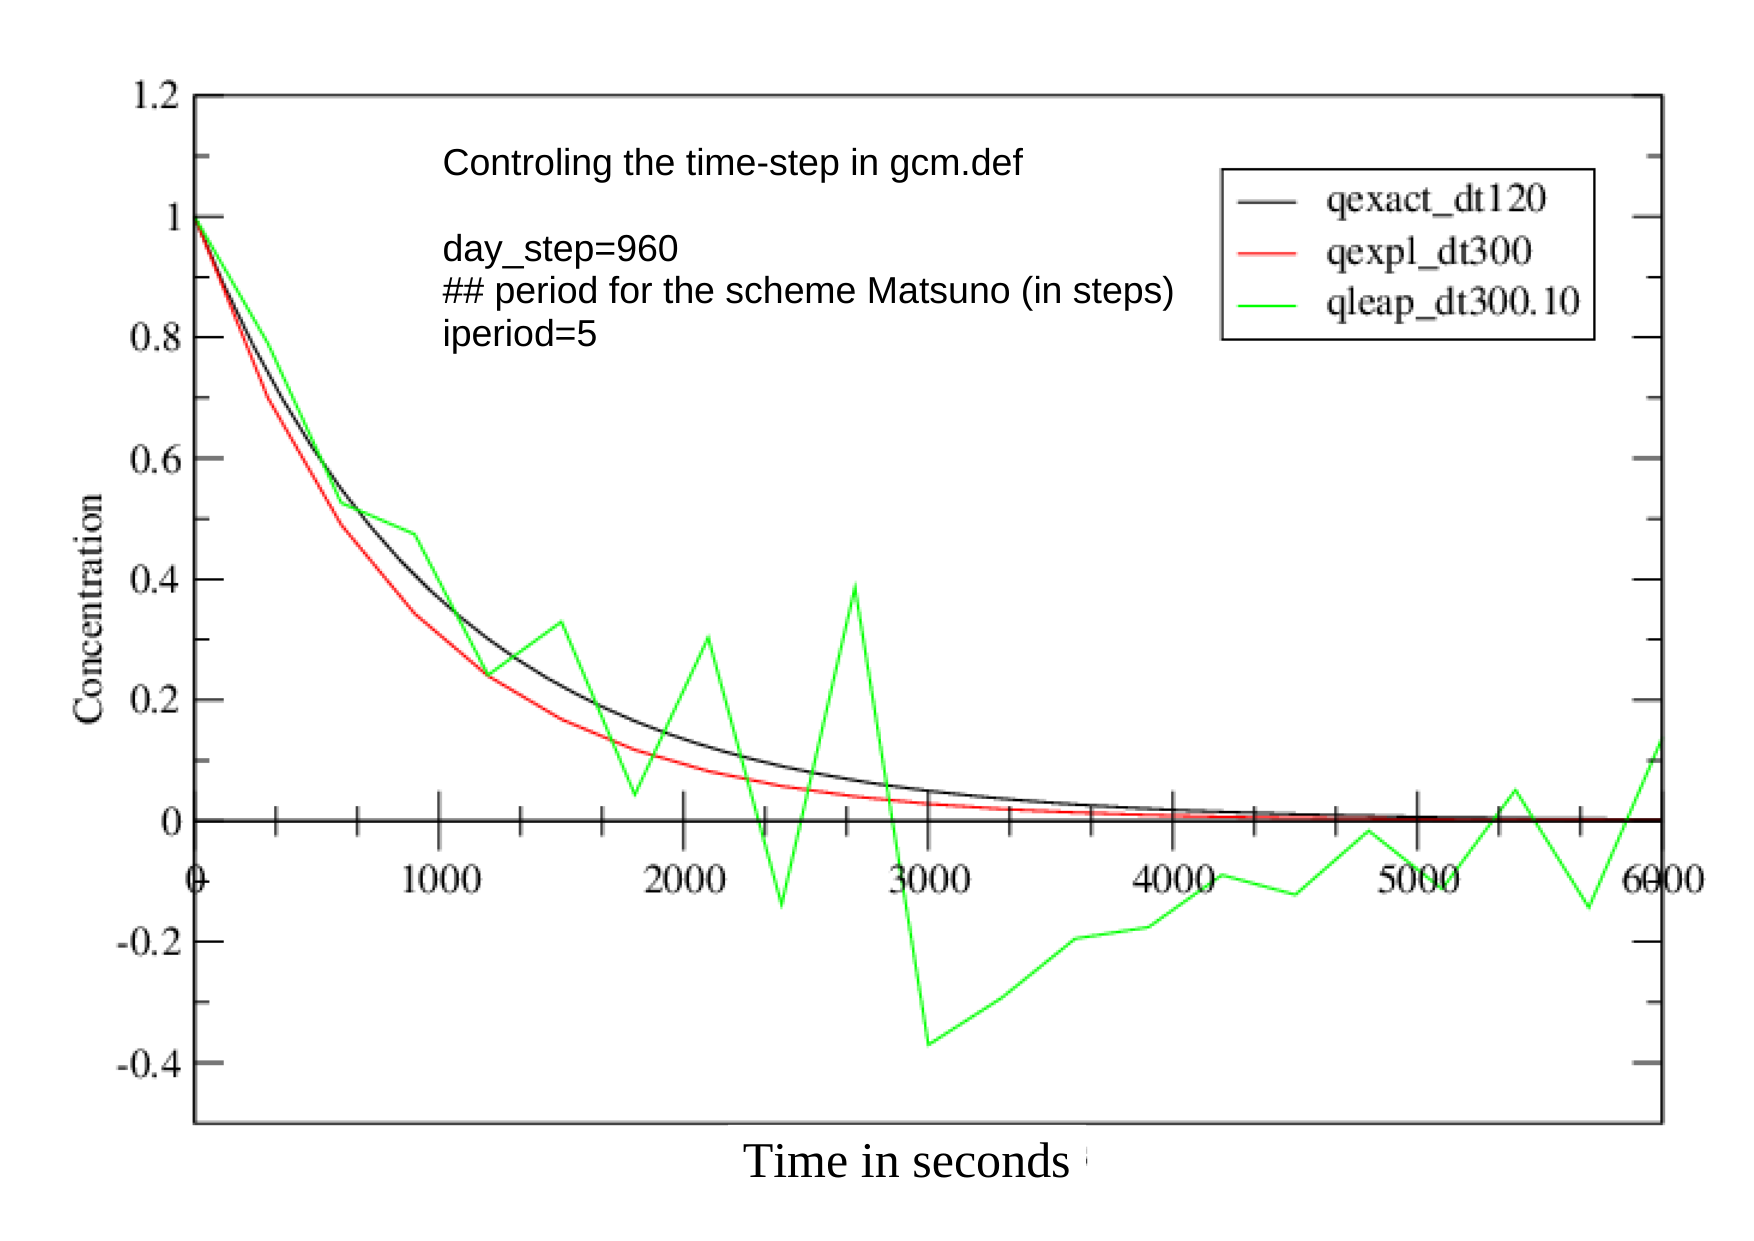

Controling the time-step in gcm.def
day_step=960
## period for the scheme Matsuno (in steps)
iperiod=5
Time in seconds